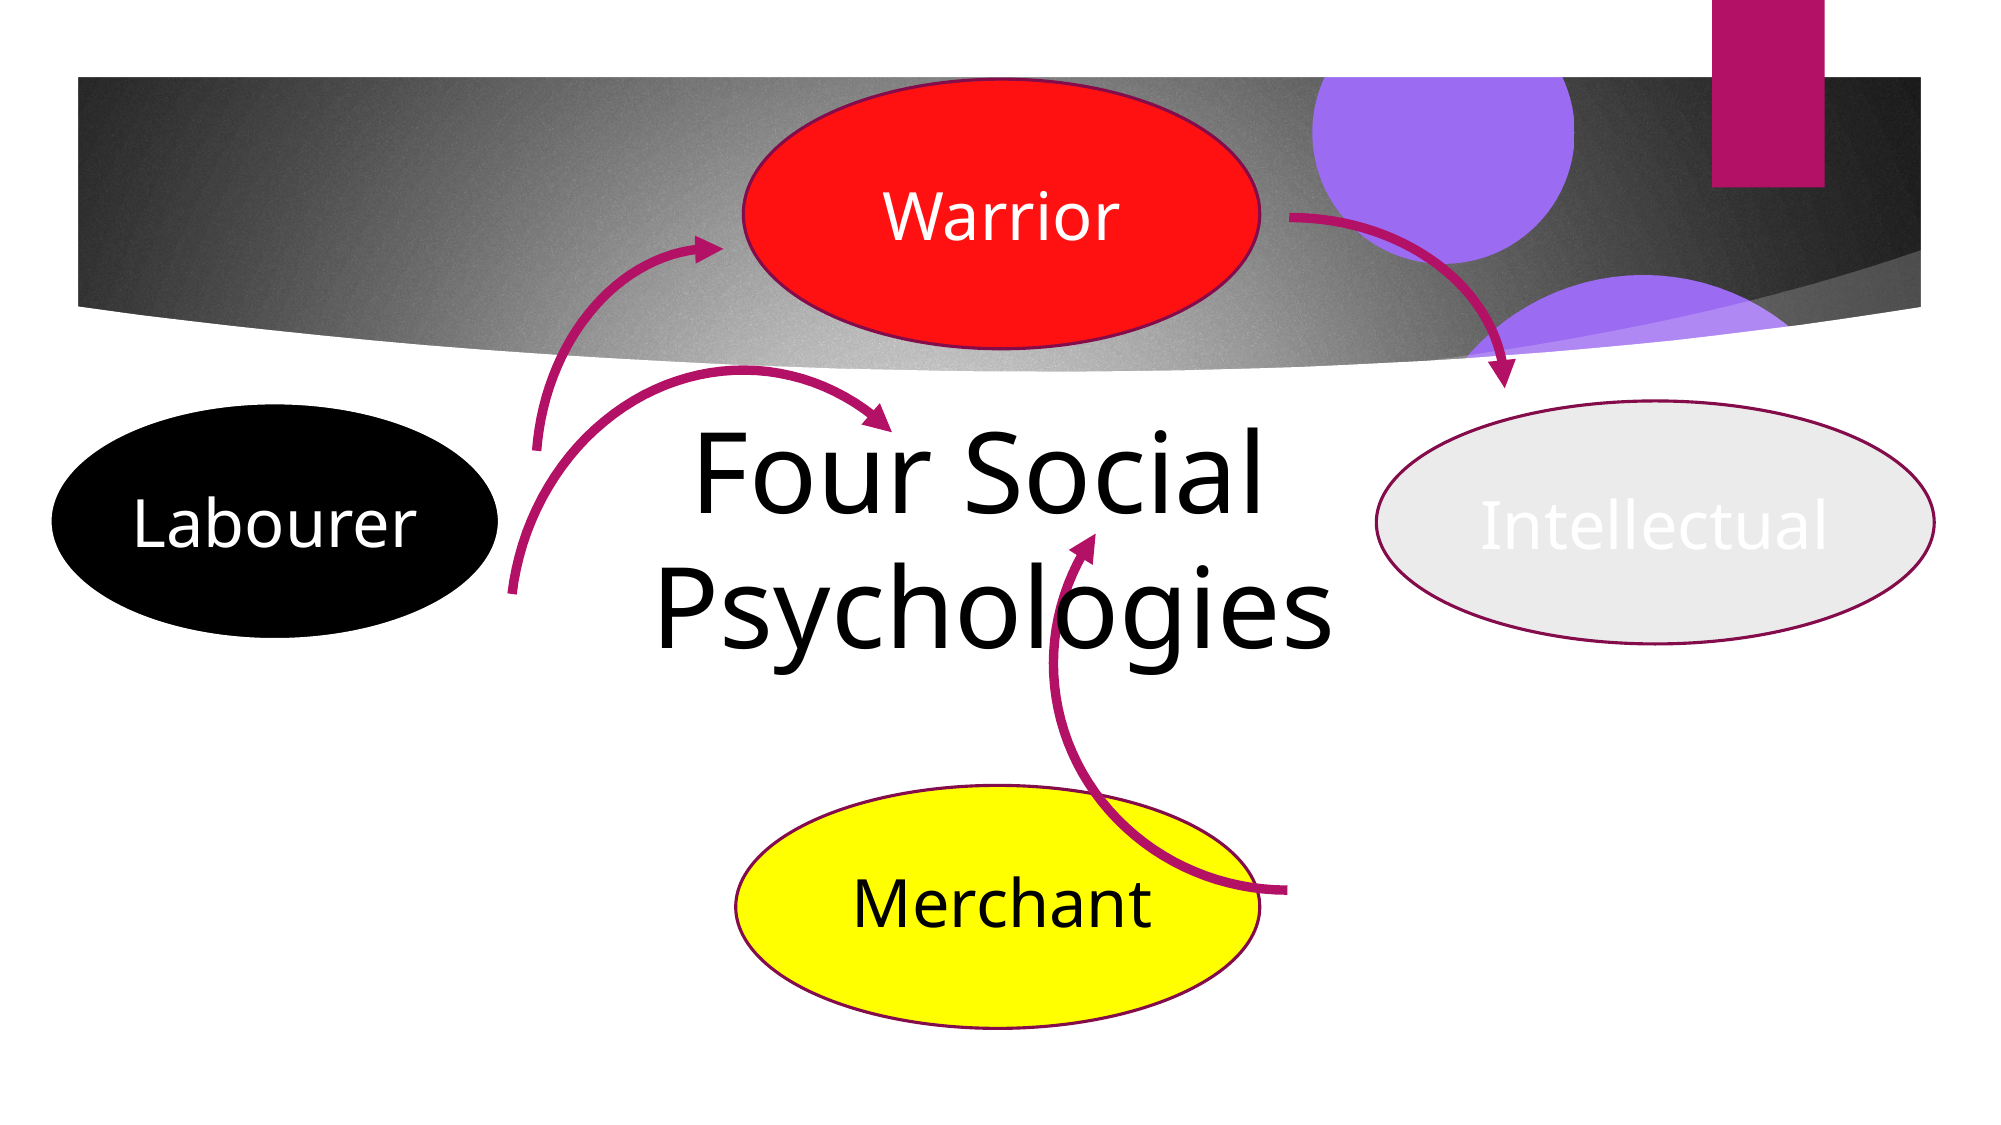

Warrior
Four Social
Psychologies
Labourer
Intellectual
Merchant